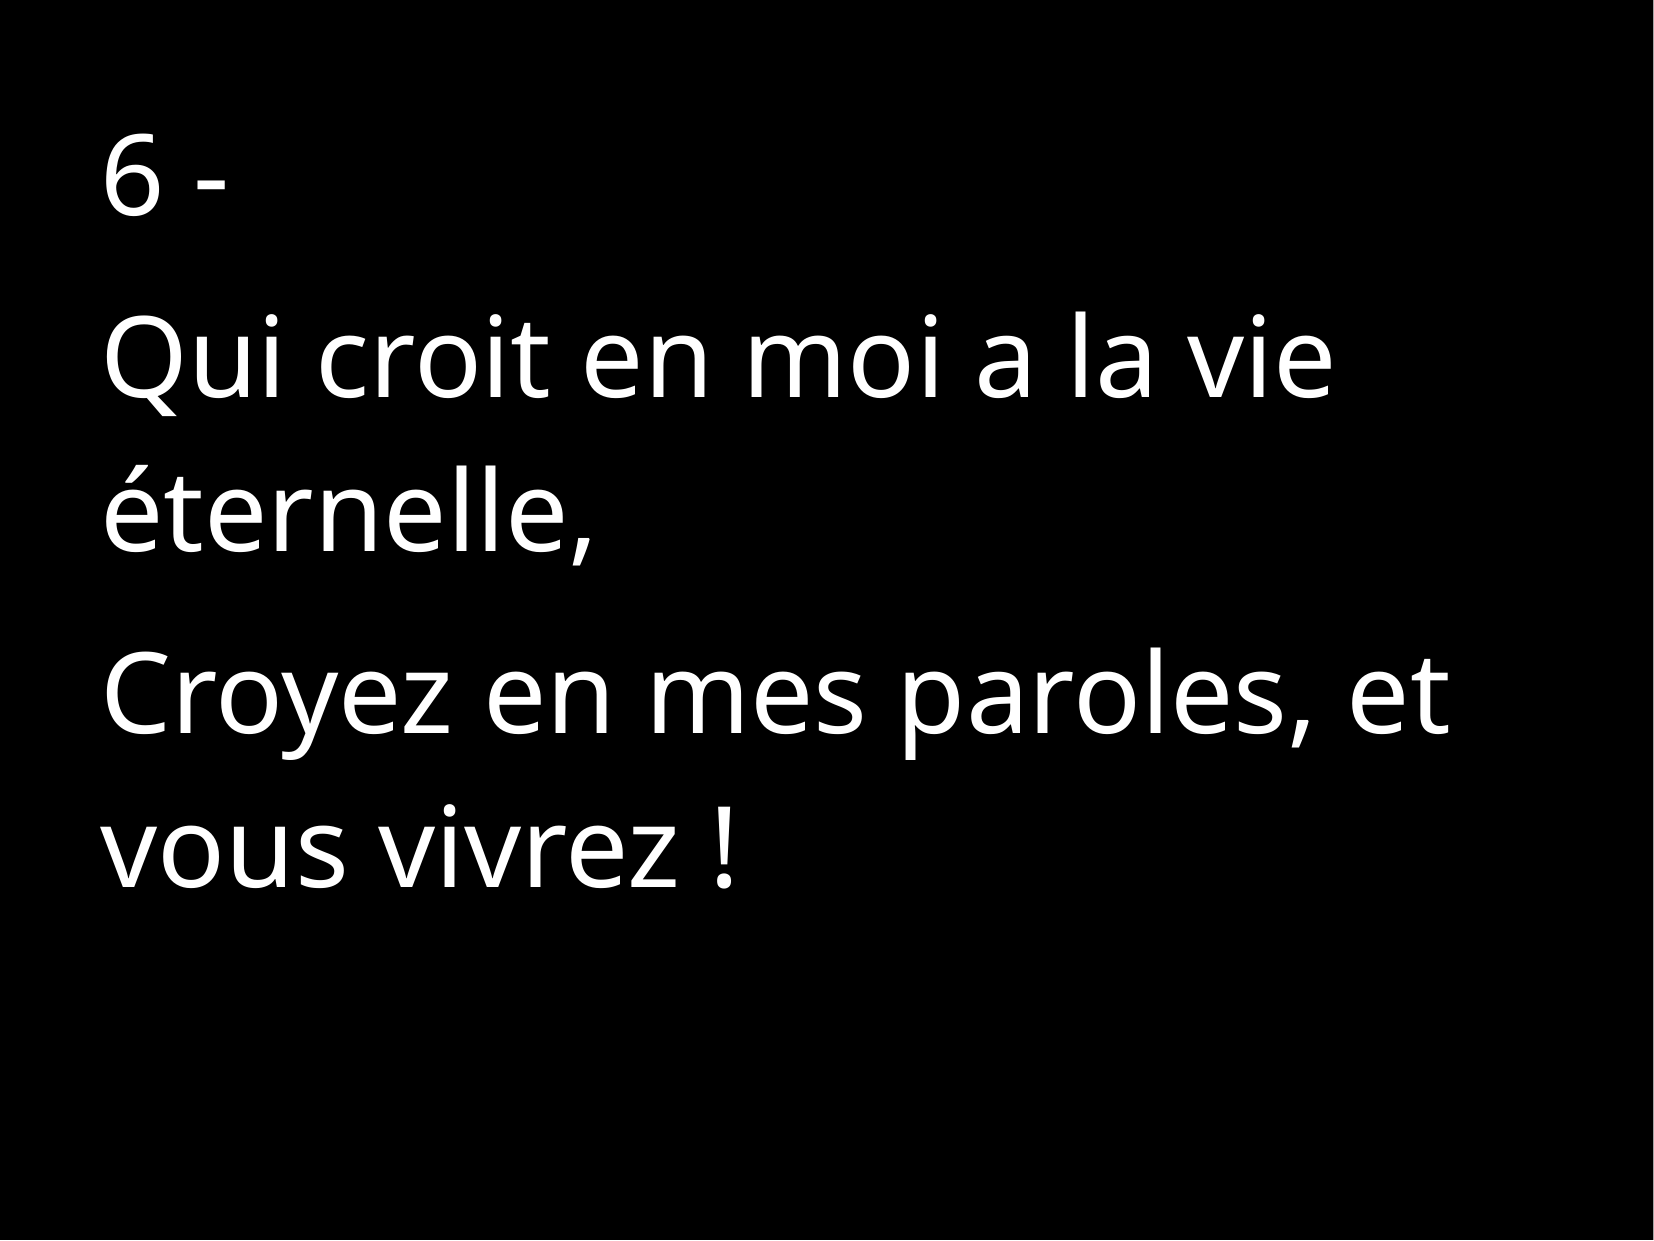

# 6 -
Qui croit en moi a la vie éternelle,
Croyez en mes paroles, et vous vivrez !